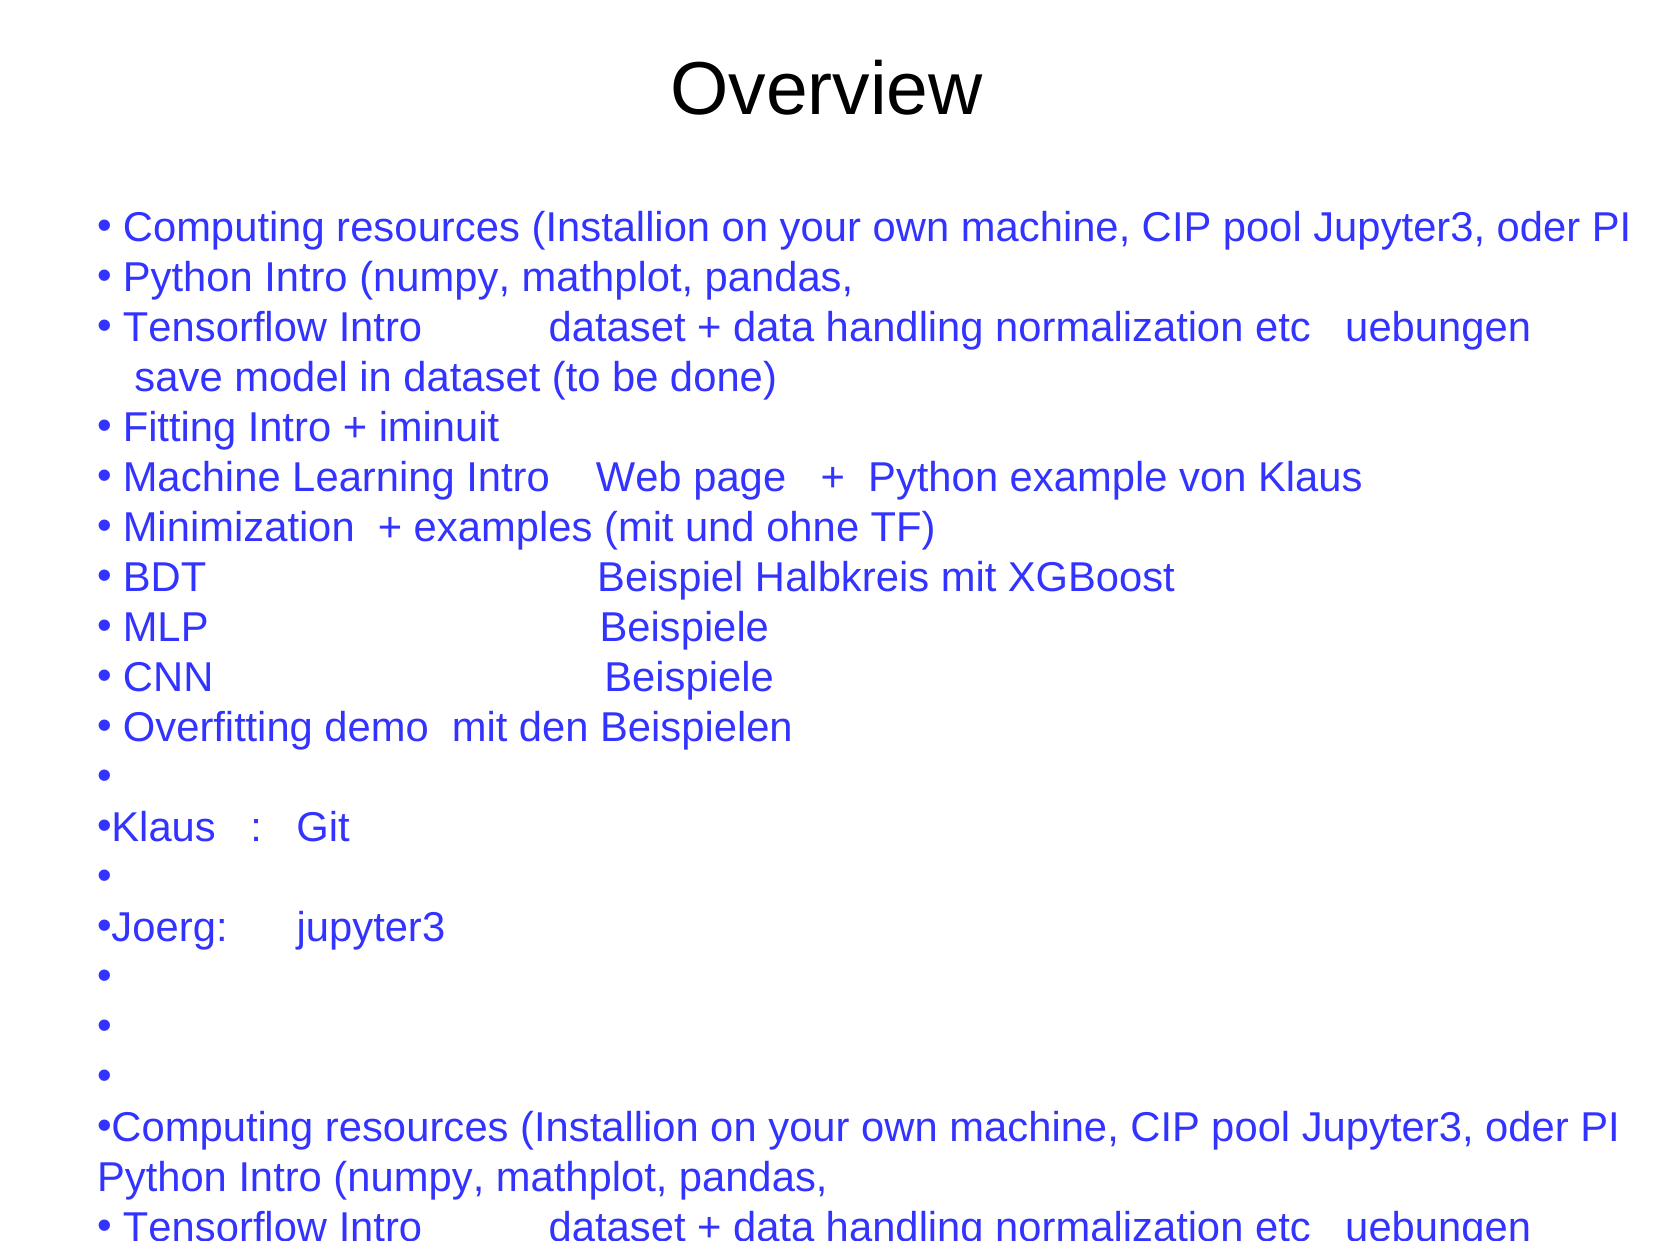

# Overview
 Computing resources (Installion on your own machine, CIP pool Jupyter3, oder PI
 Python Intro (numpy, mathplot, pandas,
 Tensorflow Intro dataset + data handling normalization etc uebungen
 save model in dataset (to be done)
 Fitting Intro + iminuit
 Machine Learning Intro Web page + Python example von Klaus
 Minimization + examples (mit und ohne TF)
 BDT Beispiel Halbkreis mit XGBoost
 MLP Beispiele
 CNN Beispiele
 Overfitting demo mit den Beispielen
Klaus : Git
Joerg: jupyter3
Computing resources (Installion on your own machine, CIP pool Jupyter3, oder PI Python Intro (numpy, mathplot, pandas,
 Tensorflow Intro dataset + data handling normalization etc uebungen Preprocessing
 save model in dataset (to be done) mnist dataset ist vorhanden
 Fitting Intro + iminuit (Joerg)
 Machine Learning Intro tensorflow playground + pure Python example von Klaus (Klaus)
 BDT Beispiel Halbkreis mit XGBoost mit scikit learn , Iris Datensatz Uebungsaufgabe? Klaus
 MLP Klaus Beispiele , + Minimization + examples (mit und ohne TF) Joerg
 CNN Klaus/Joerg Beispiele hat Joerg fuer mnist mit overfitting
 + Graph Neural works